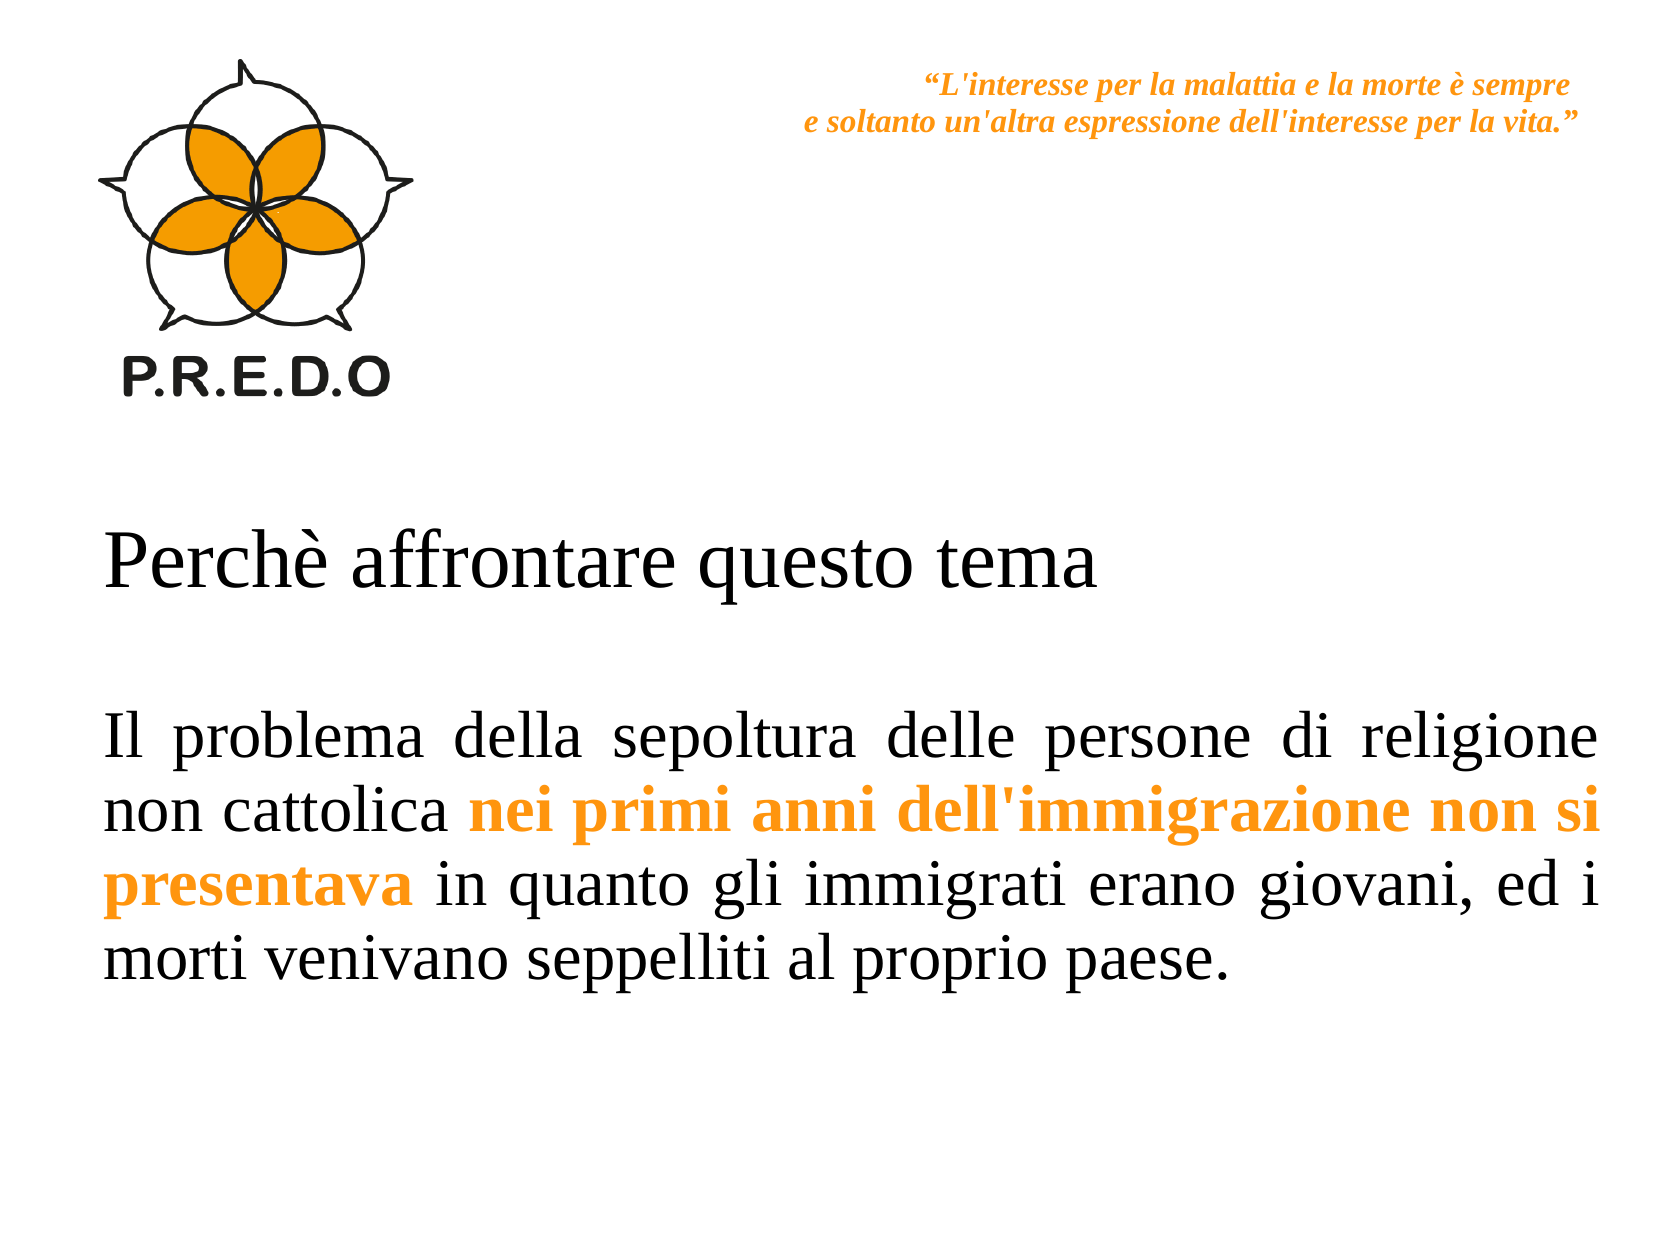

“L'interesse per la malattia e la morte è sempre
e soltanto un'altra espressione dell'interesse per la vita.”
Perchè affrontare questo tema
Il problema della sepoltura delle persone di religione non cattolica nei primi anni dell'immigrazione non si presentava in quanto gli immigrati erano giovani, ed i morti venivano seppelliti al proprio paese.